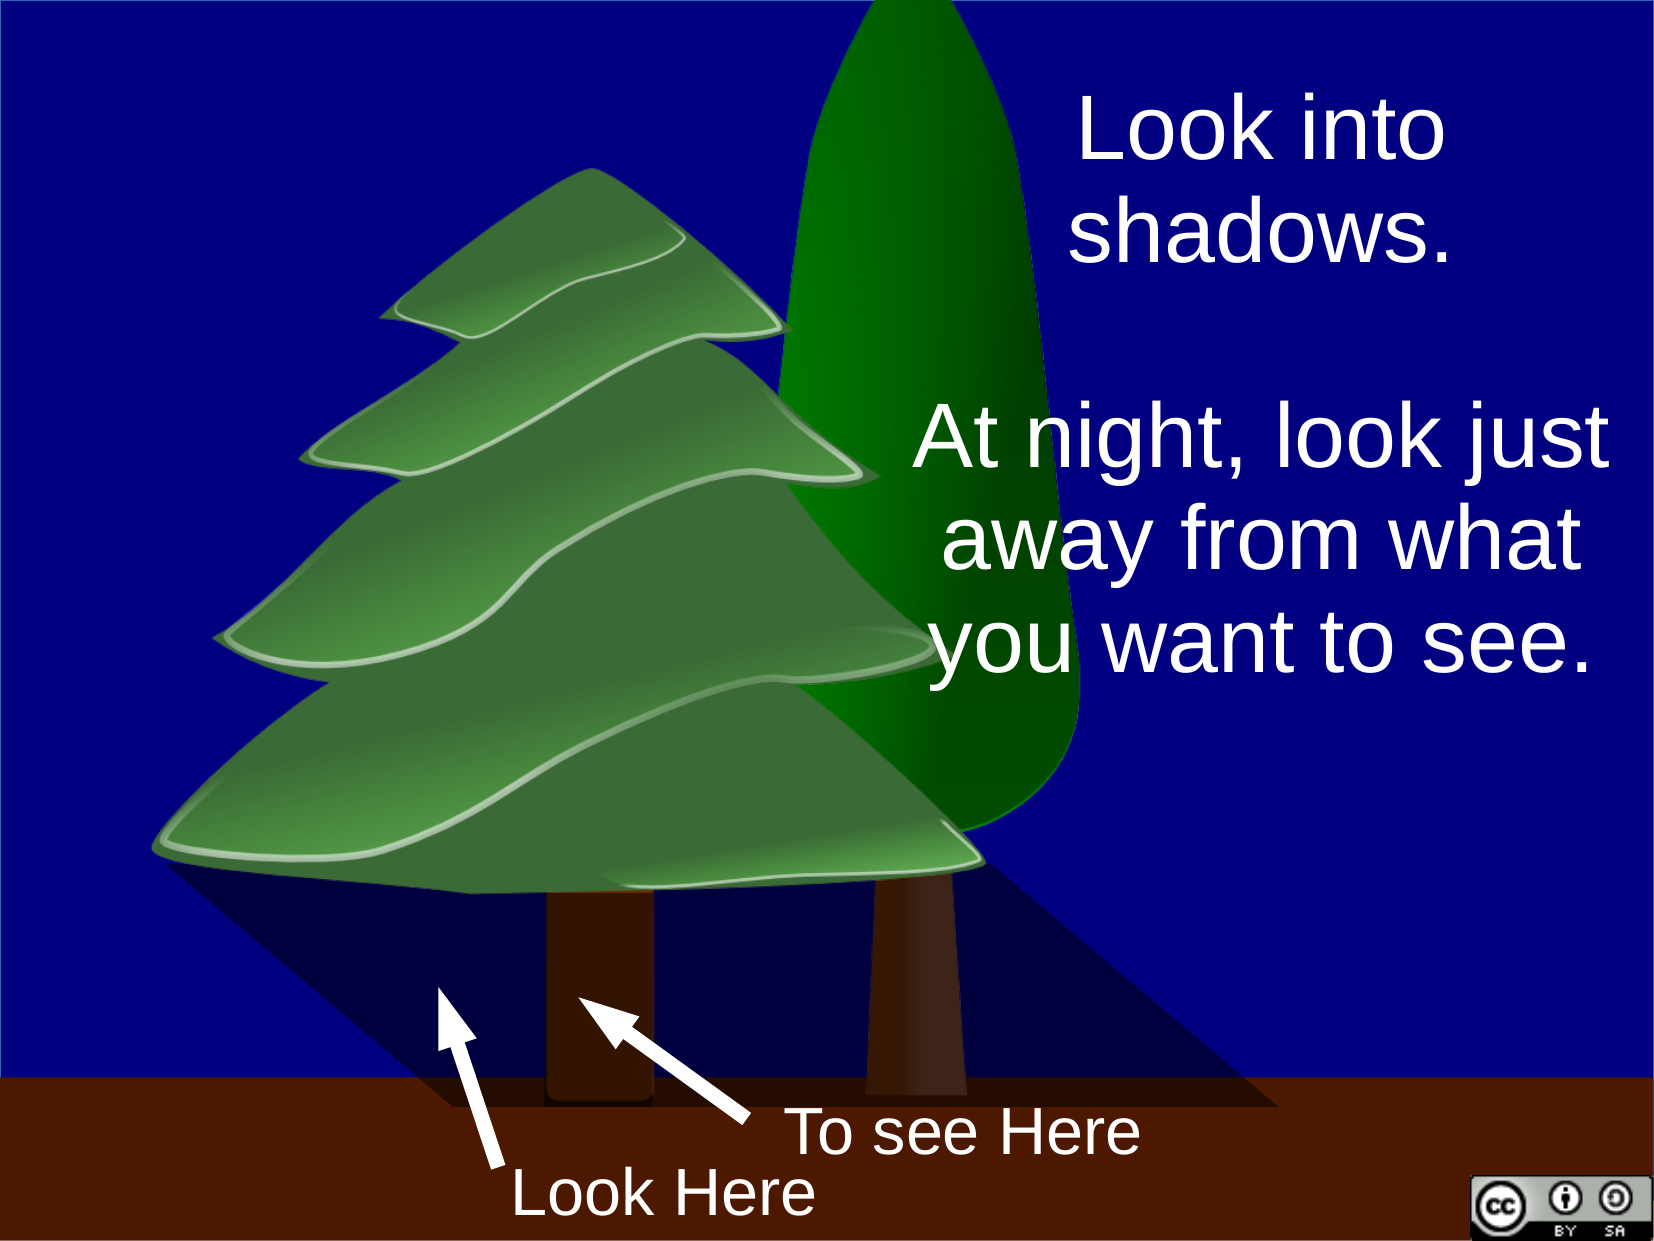

# Look into shadows. At night, look just away from what you want to see.
To see Here
Look Here